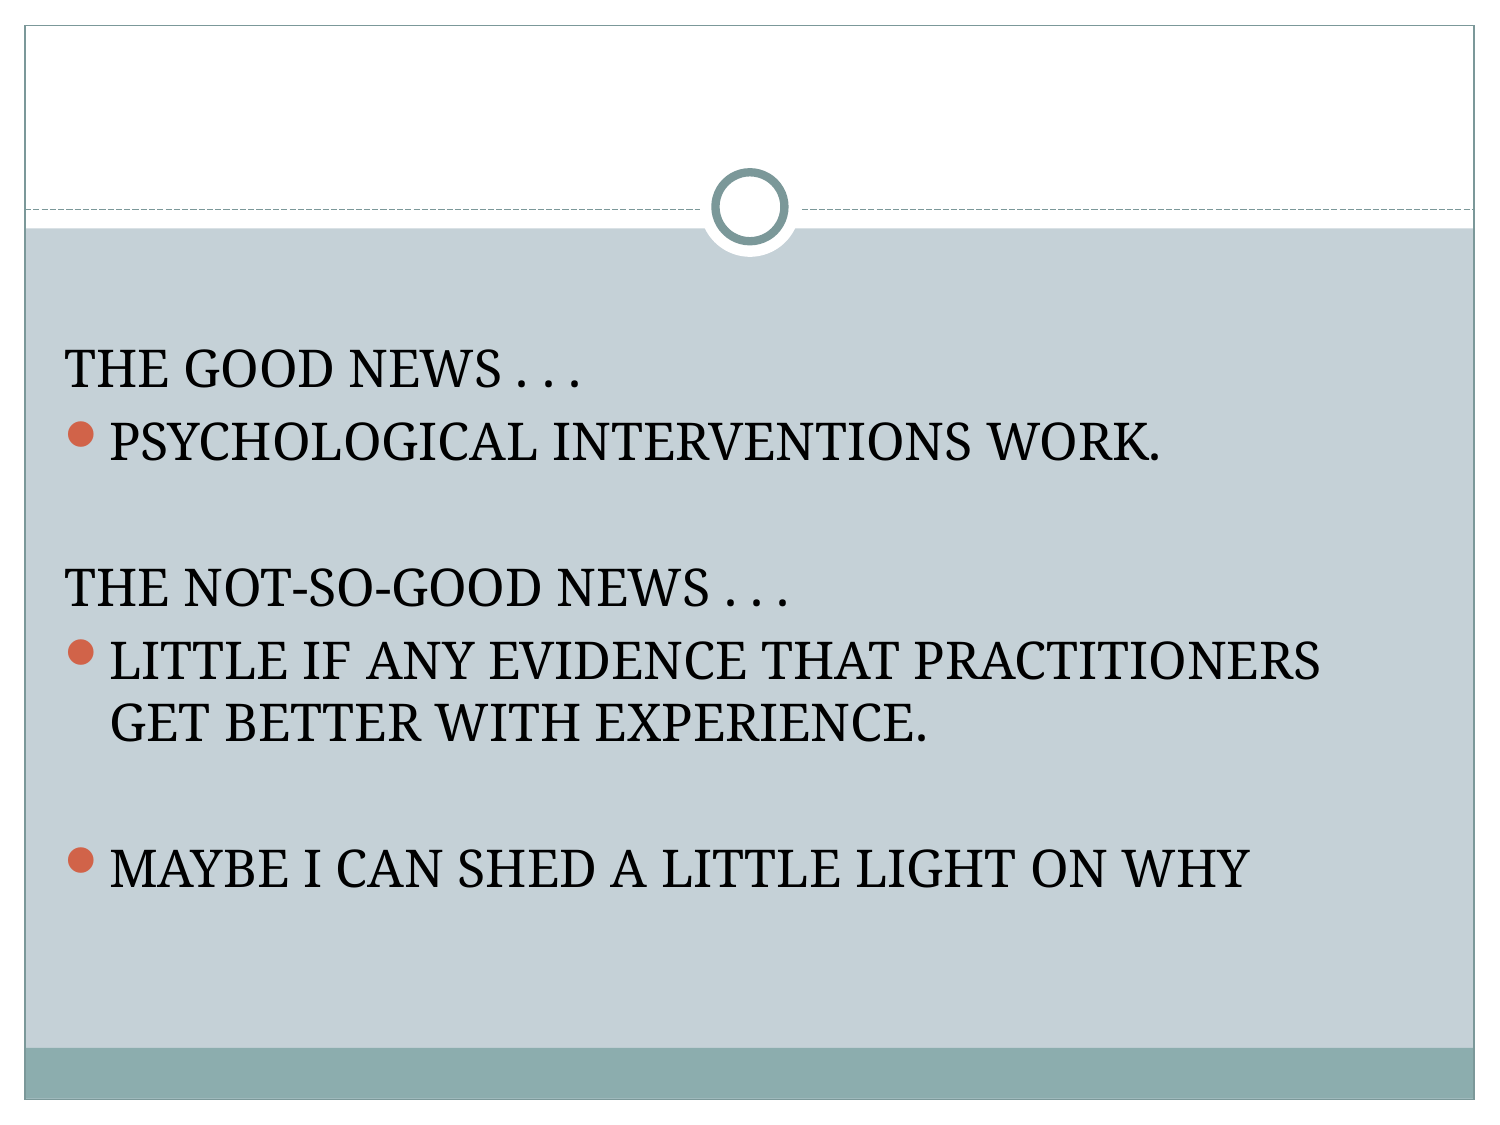

#
THE GOOD NEWS . . .
PSYCHOLOGICAL INTERVENTIONS WORK.
THE NOT-SO-GOOD NEWS . . .
LITTLE IF ANY EVIDENCE THAT PRACTITIONERS GET BETTER WITH EXPERIENCE.
MAYBE I CAN SHED A LITTLE LIGHT ON WHY